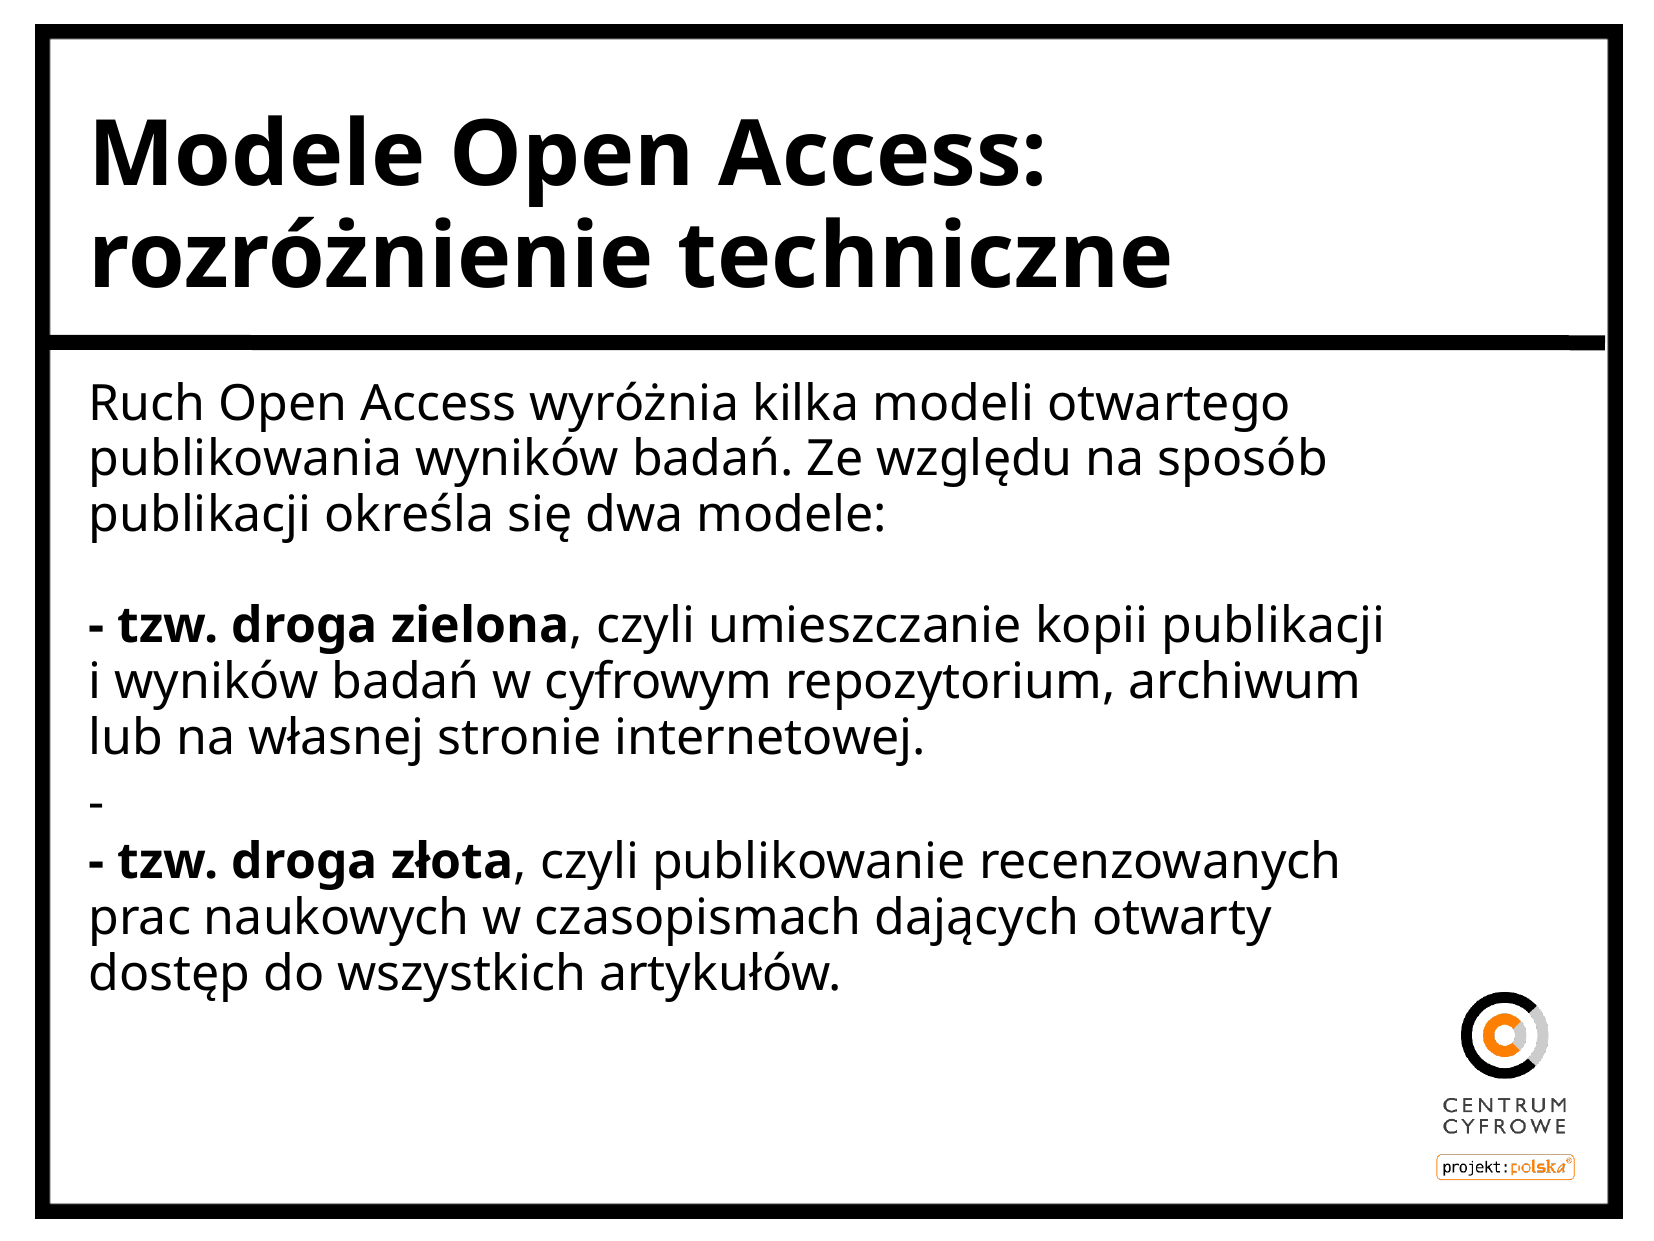

Modele Open Access: rozróżnienie techniczne
Ruch Open Access wyróżnia kilka modeli otwartego publikowania wyników badań. Ze względu na sposób publikacji określa się dwa modele:
- tzw. droga zielona, czyli umieszczanie kopii publikacji i wyników badań w cyfrowym repozytorium, archiwum lub na własnej stronie internetowej.
- tzw. droga złota, czyli publikowanie recenzowanych prac naukowych w czasopismach dających otwarty dostęp do wszystkich artykułów.